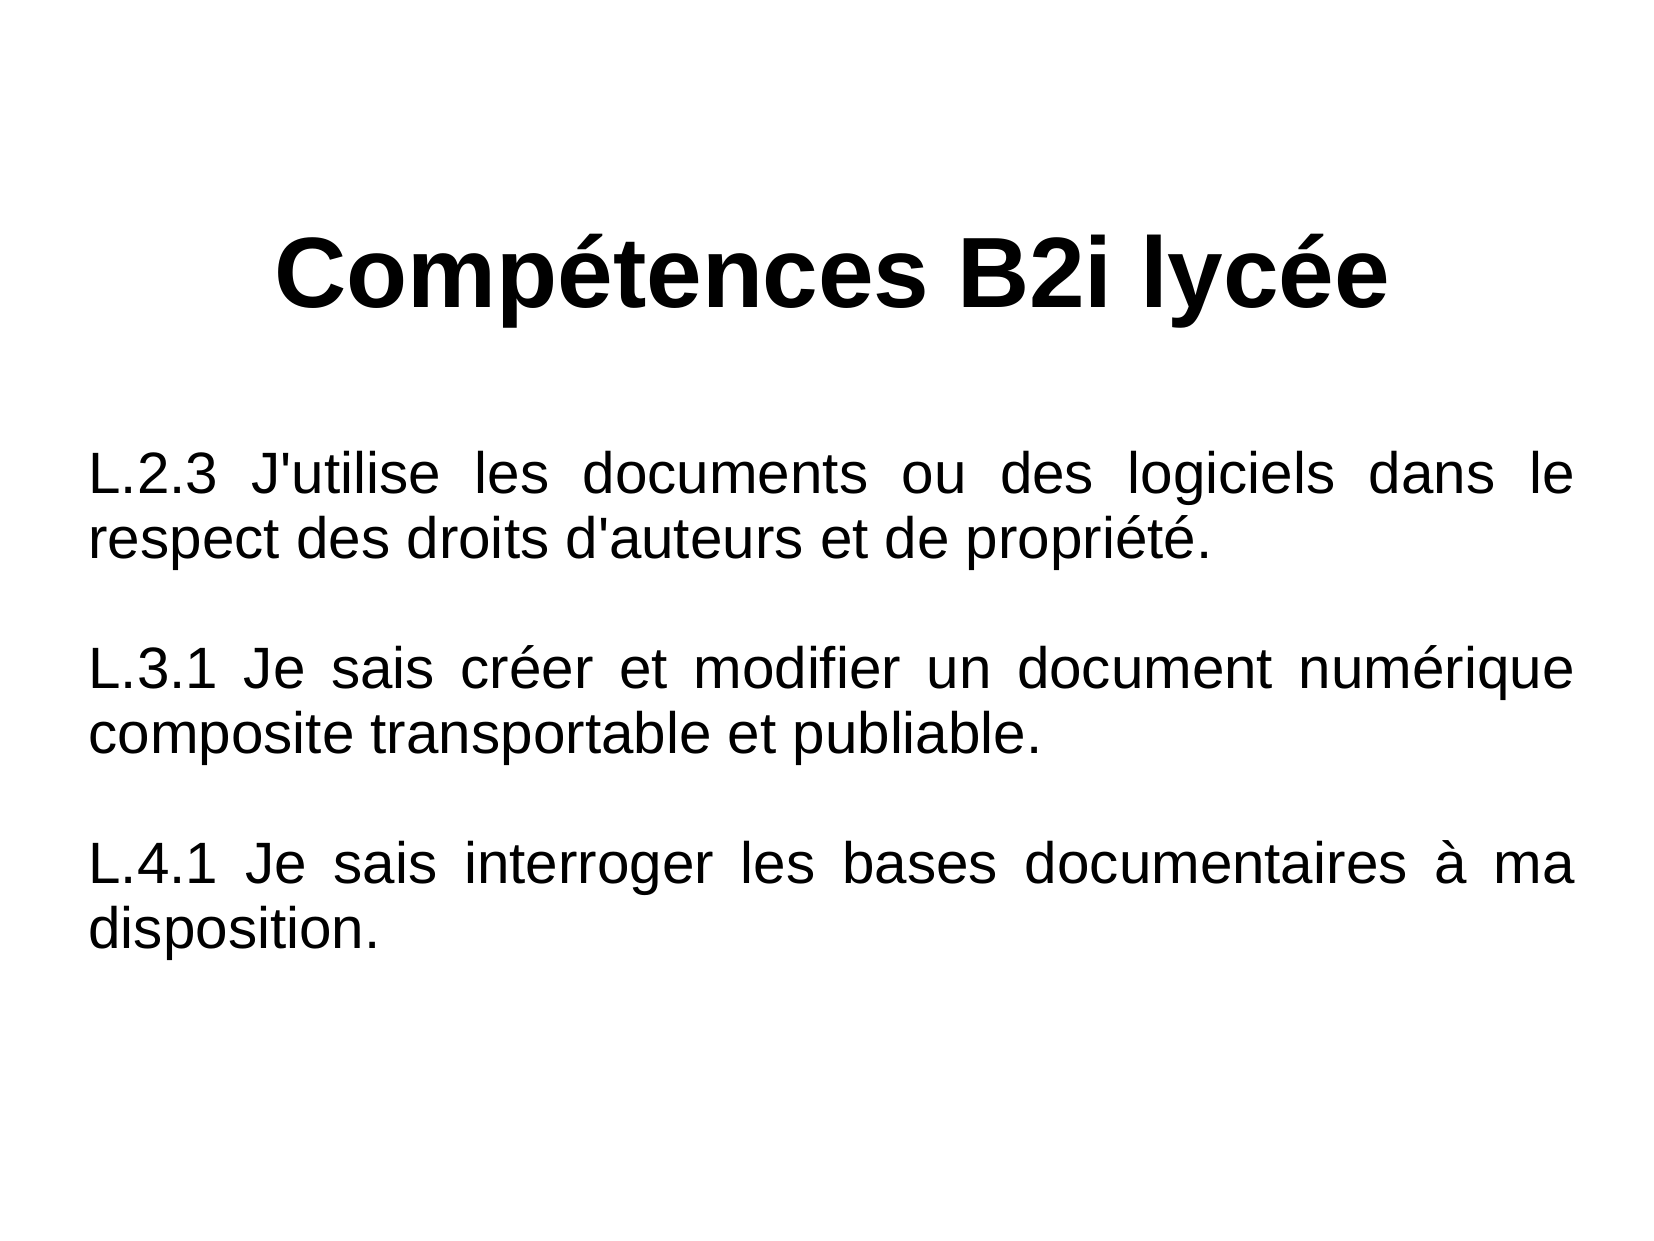

#
Compétences B2i lycée
L.2.3 J'utilise les documents ou des logiciels dans le respect des droits d'auteurs et de propriété.
L.3.1 Je sais créer et modifier un document numérique composite transportable et publiable.
L.4.1 Je sais interroger les bases documentaires à ma disposition.